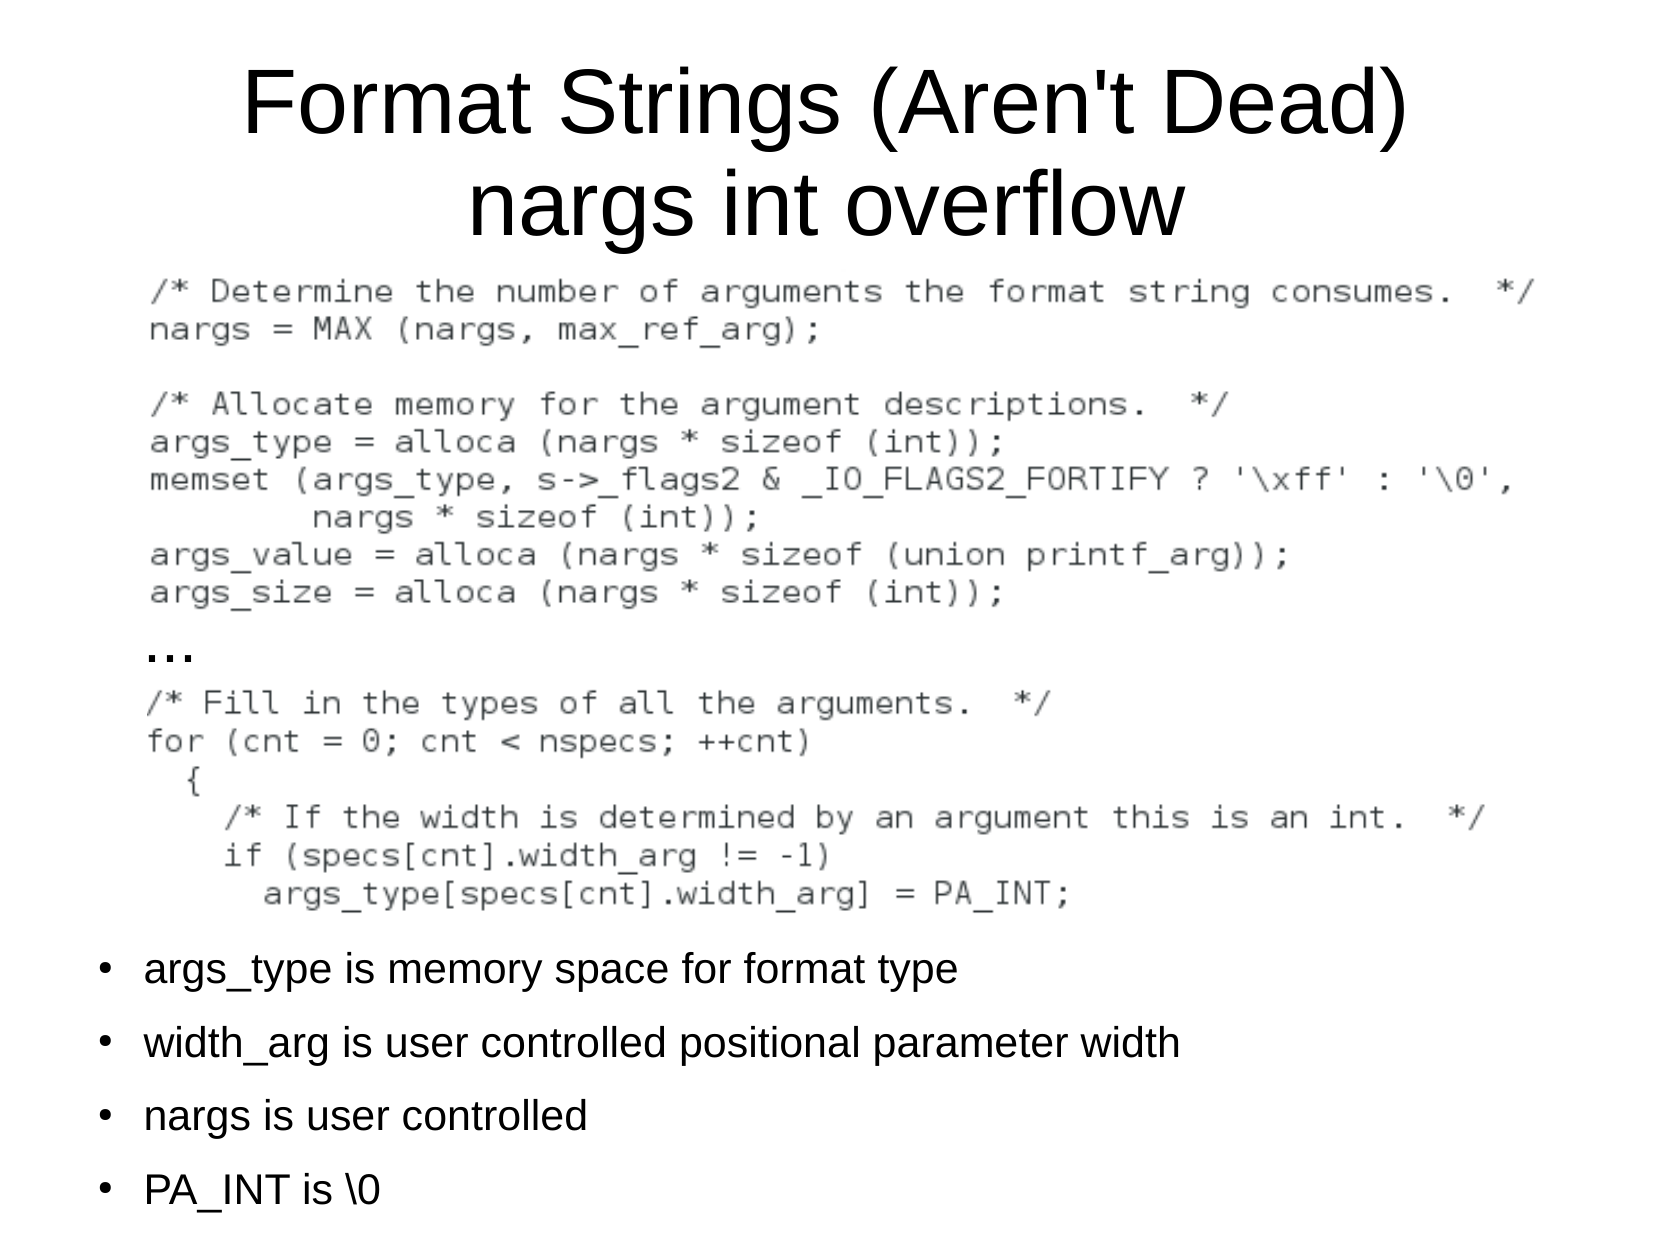

# Format Strings (Aren't Dead) nargs int overflow
...
args_type is memory space for format type
width_arg is user controlled positional parameter width
nargs is user controlled
PA_INT is \0